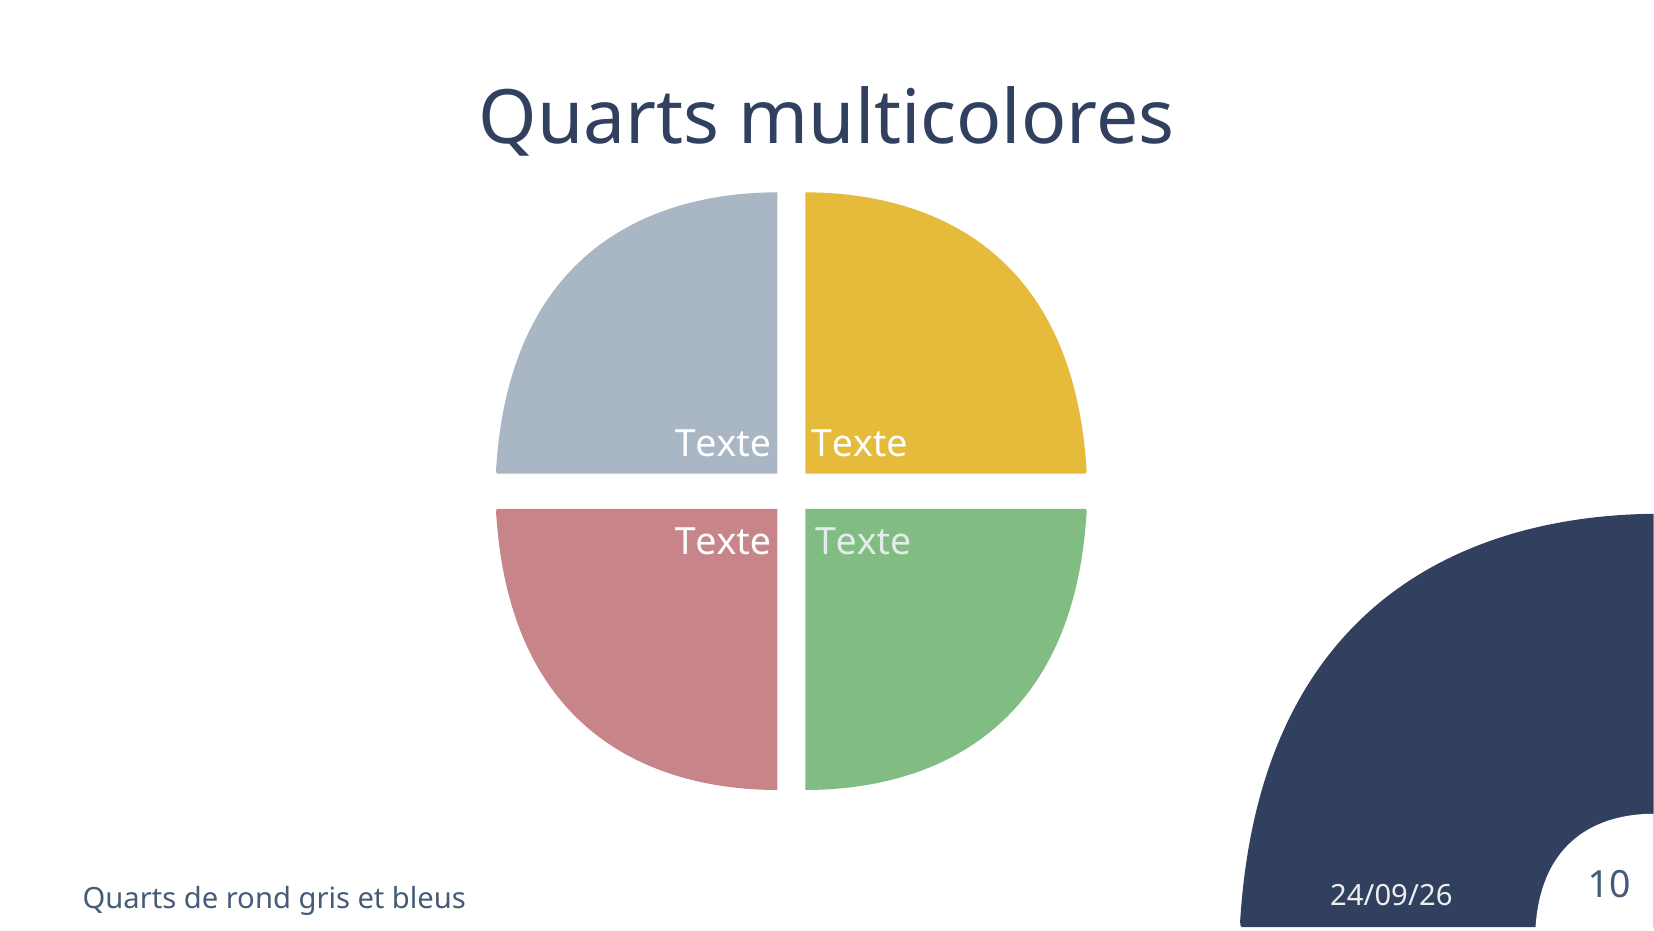

# Quarts multicolores
Texte
Texte
Texte
Texte
10
Quarts de rond gris et bleus